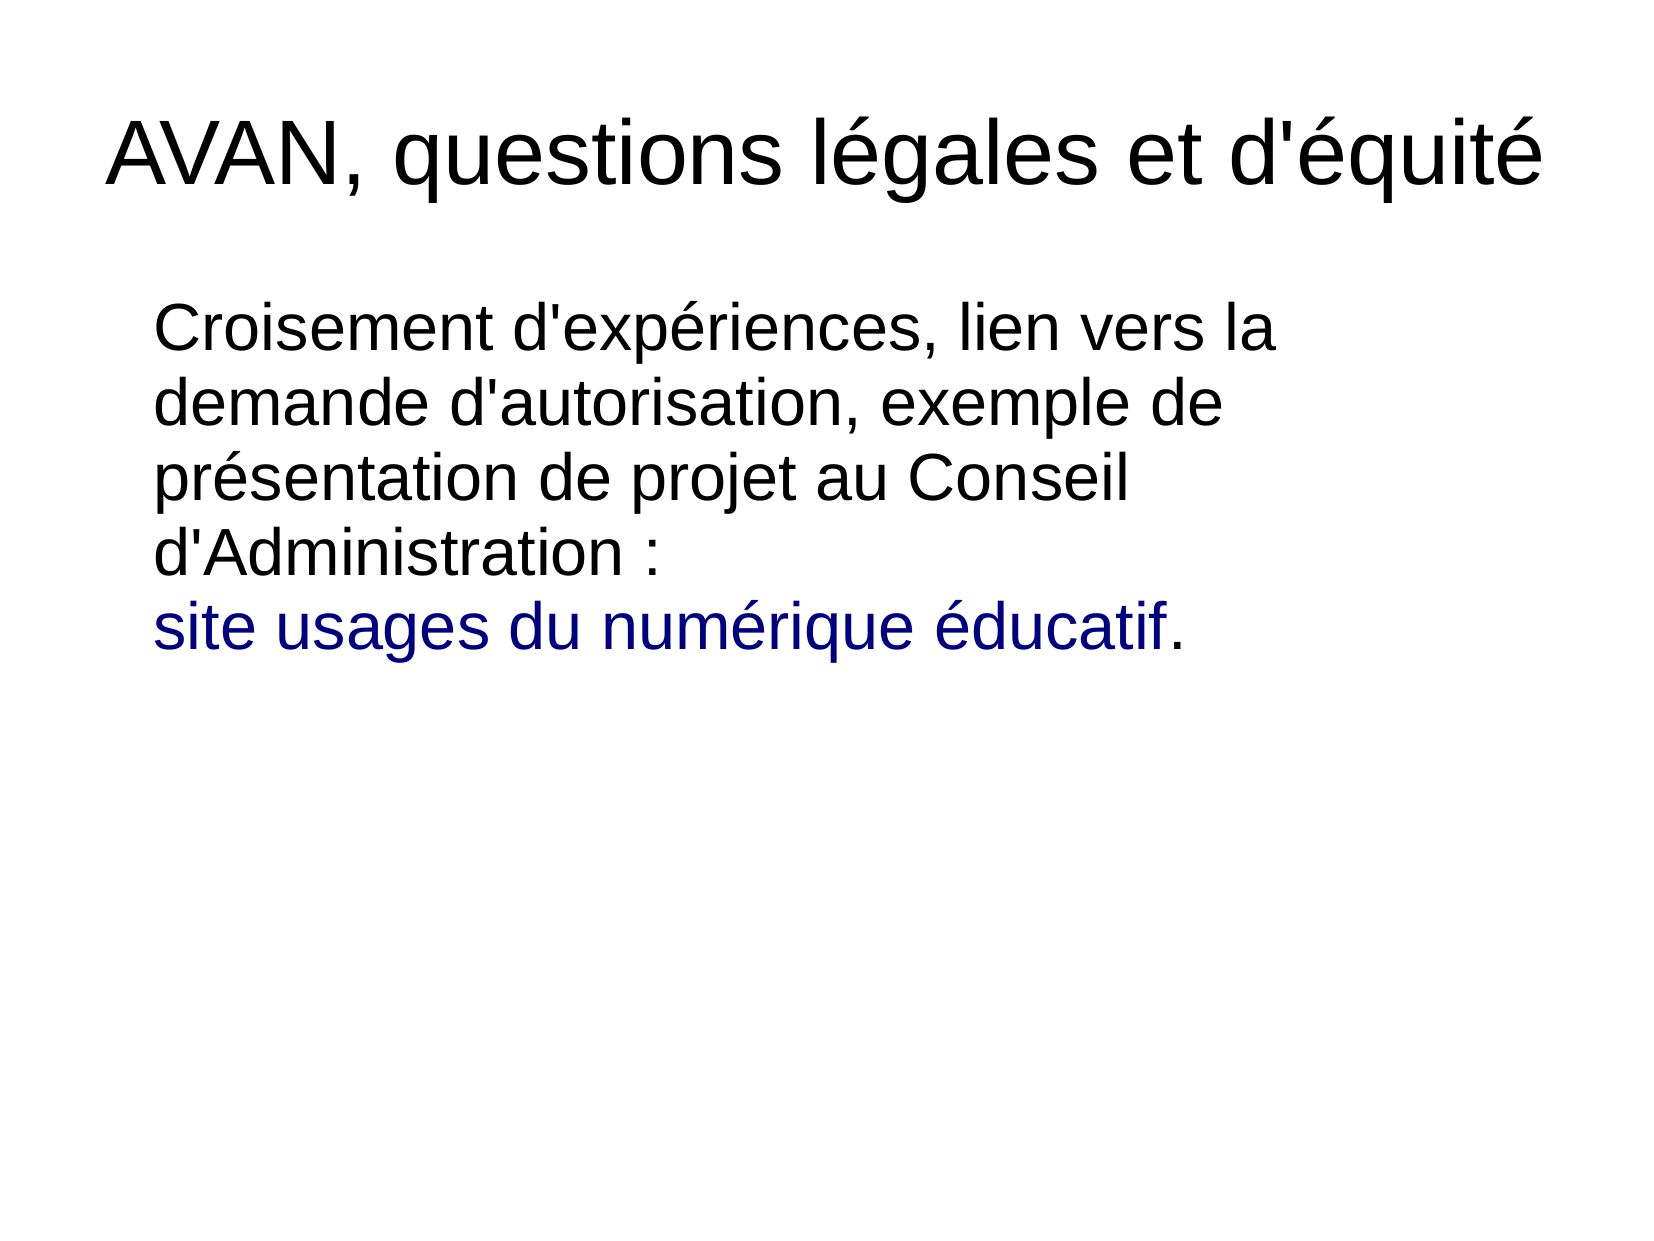

# AVAN, questions légales et d'équité
Croisement d'expériences, lien vers la demande d'autorisation, exemple de présentation de projet au Conseil d'Administration : site usages du numérique éducatif.